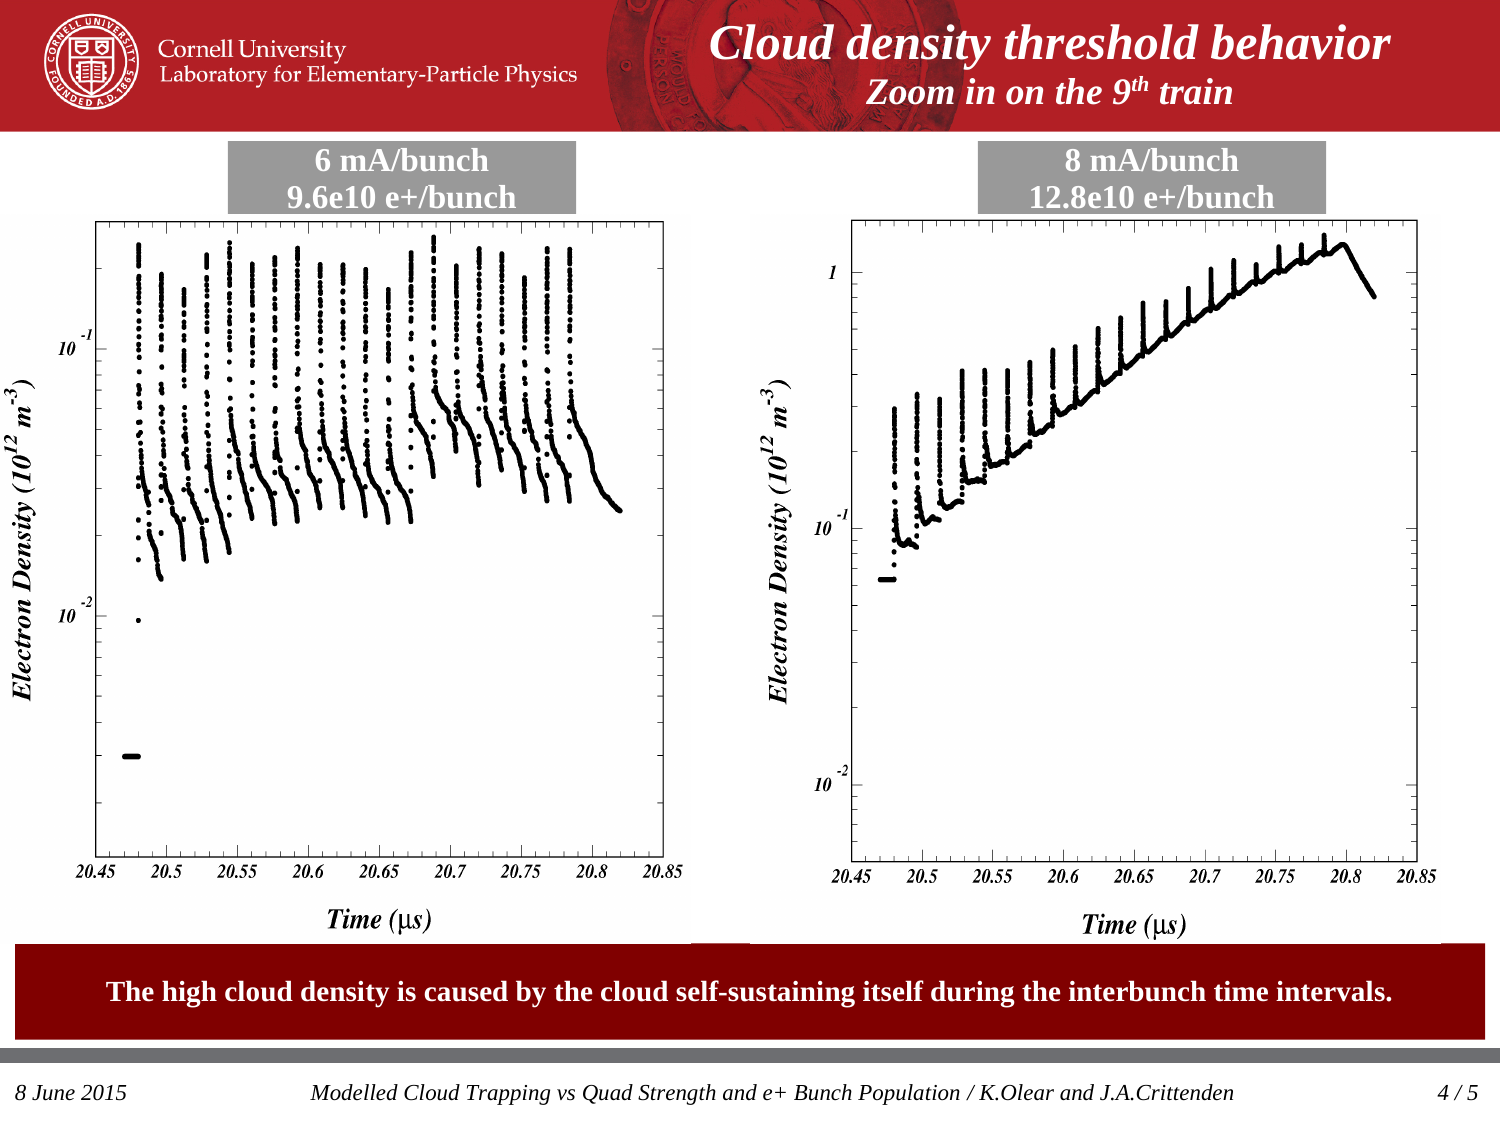

# Cloud density threshold behavior Zoom in on the 9th train
6 mA/bunch
9.6e10 e+/bunch
8 mA/bunch
12.8e10 e+/bunch
The high cloud density is caused by the cloud self-sustaining itself during the interbunch time intervals.